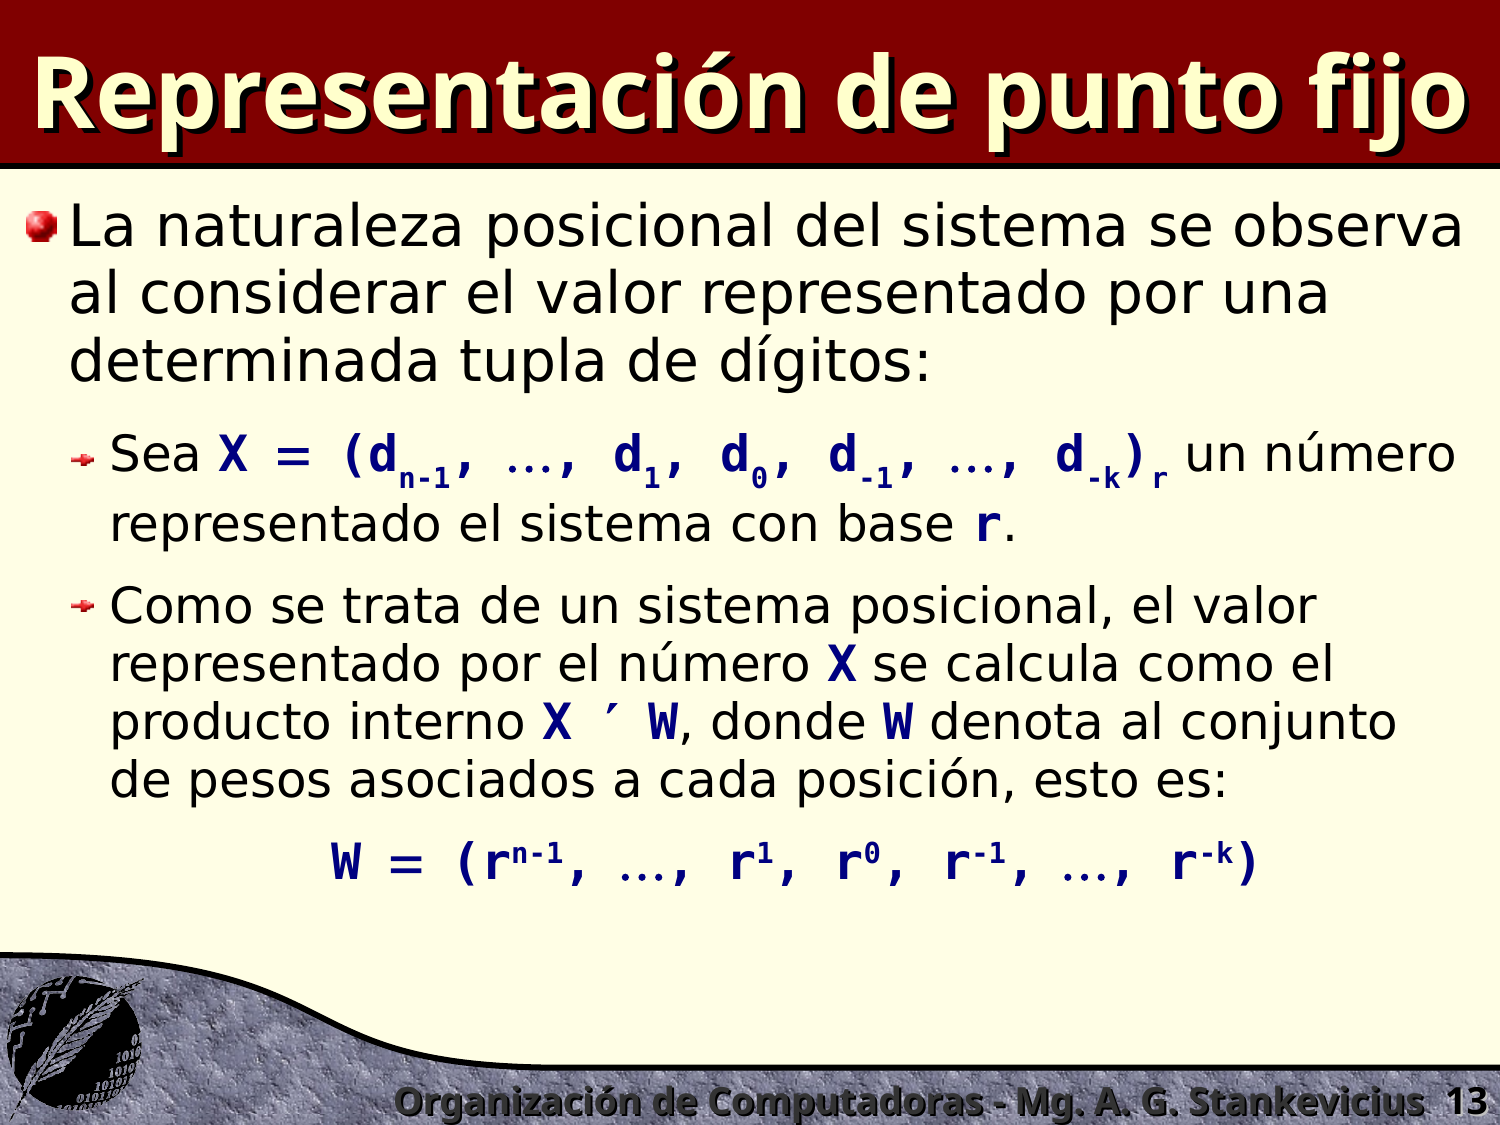

# Representación de punto fijo
La naturaleza posicional del sistema se observa al considerar el valor representado por una determinada tupla de dígitos:
Sea X = (dn-1, …, d1, d0, d-1, …, d-k)r un número representado el sistema con base r.
Como se trata de un sistema posicional, el valor representado por el número X se calcula como el producto interno X ´ W, donde W denota al conjunto
de pesos asociados a cada posición, esto es:
W = (rn-1, …, r1, r0, r-1, …, r-k)
13